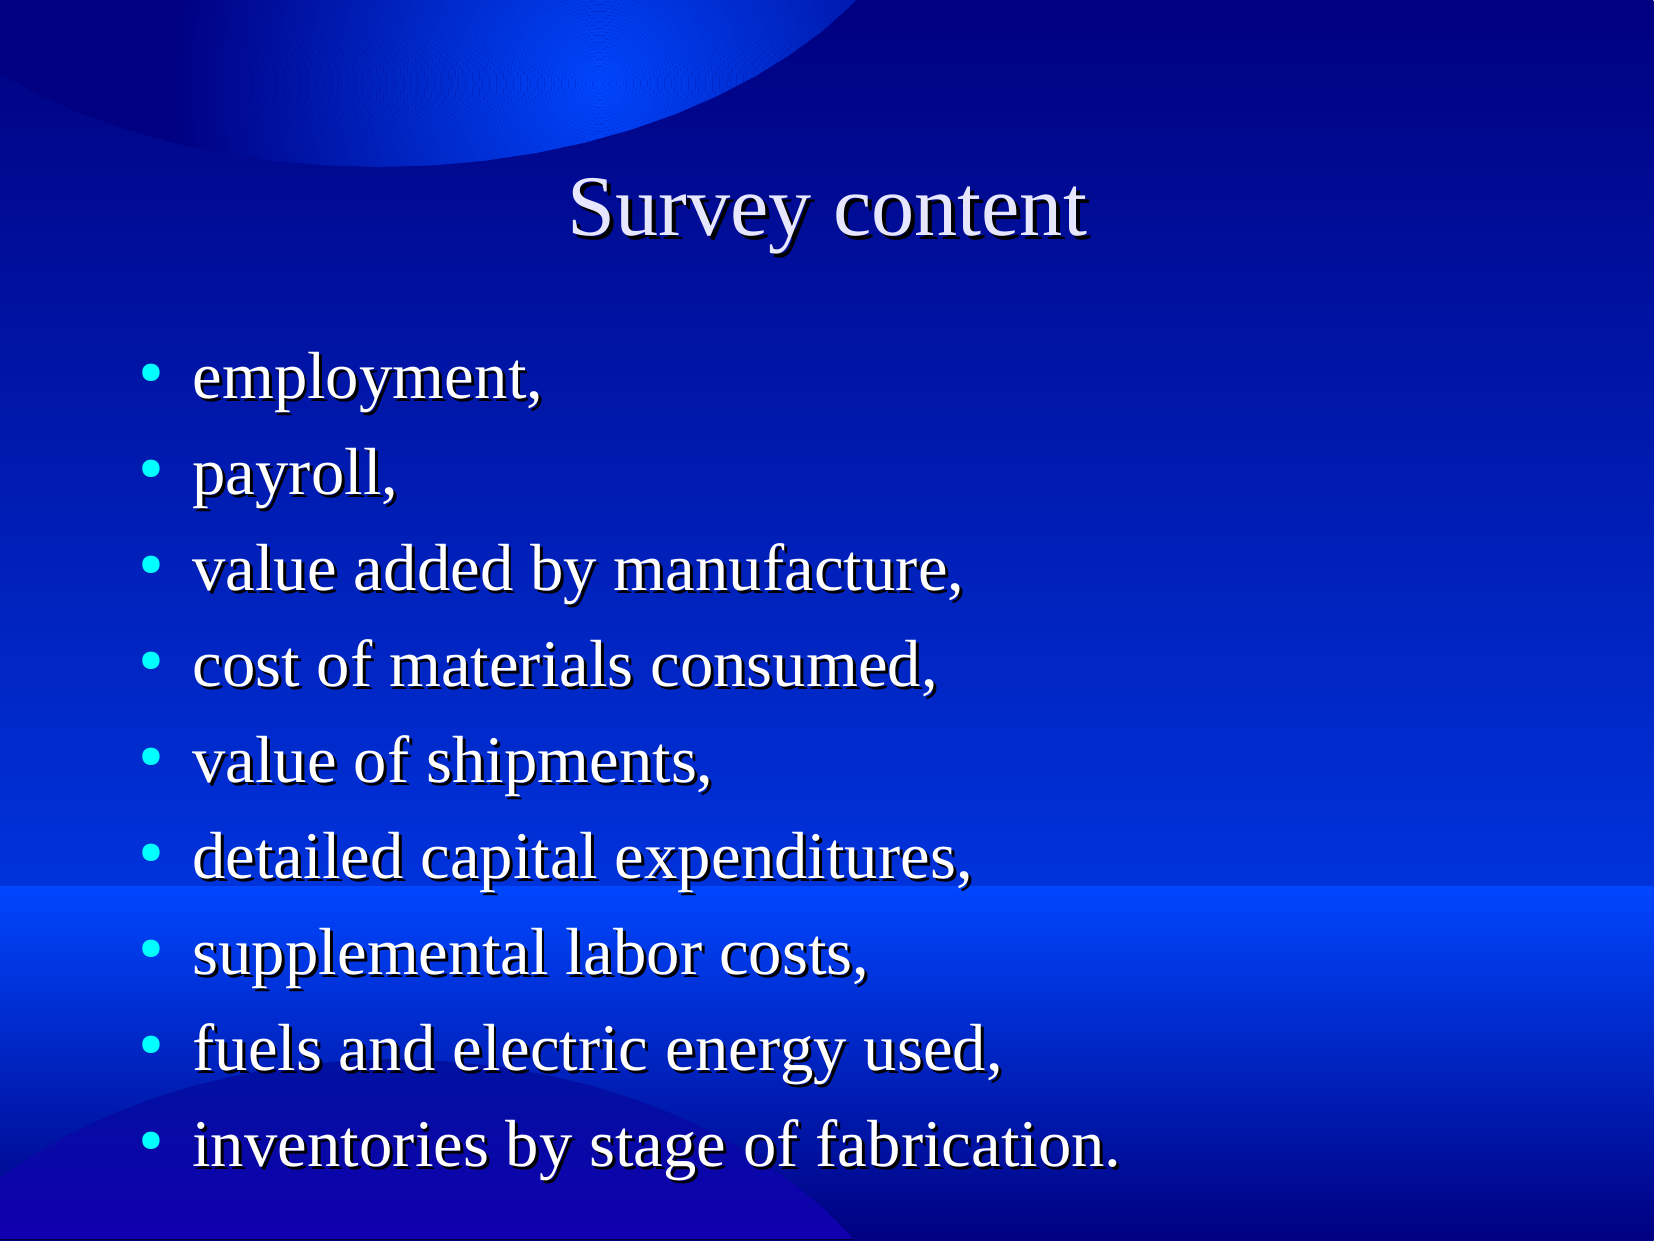

# Survey content
employment,
payroll,
value added by manufacture,
cost of materials consumed,
value of shipments,
detailed capital expenditures,
supplemental labor costs,
fuels and electric energy used,
inventories by stage of fabrication.